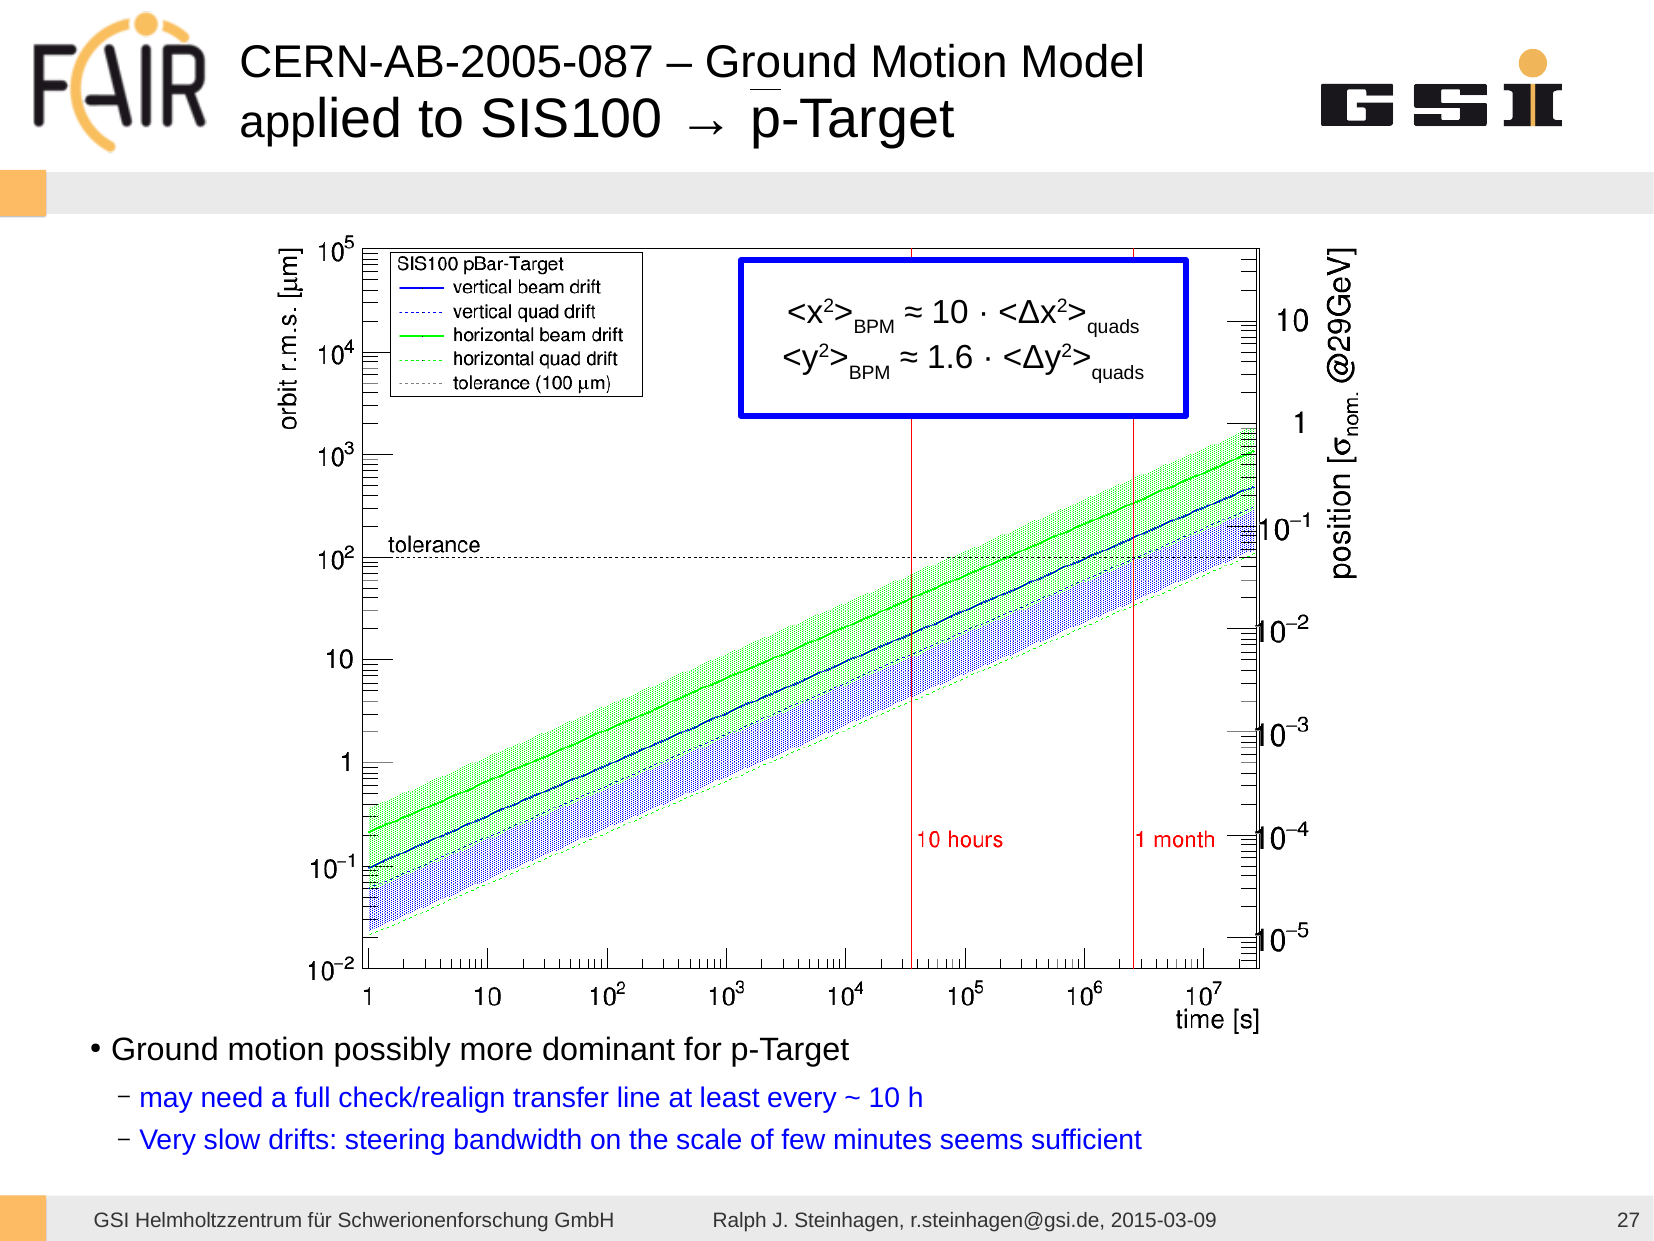

# CERN-AB-2005-087 – Ground Motion Model applied to SIS100 → p-Target
<x2>BPM ≈ 10 · <Δx2>quads
<y2>BPM ≈ 1.6 · <Δy2>quads
Ground motion possibly more dominant for p-Target
may need a full check/realign transfer line at least every ~ 10 h
Very slow drifts: steering bandwidth on the scale of few minutes seems sufficient